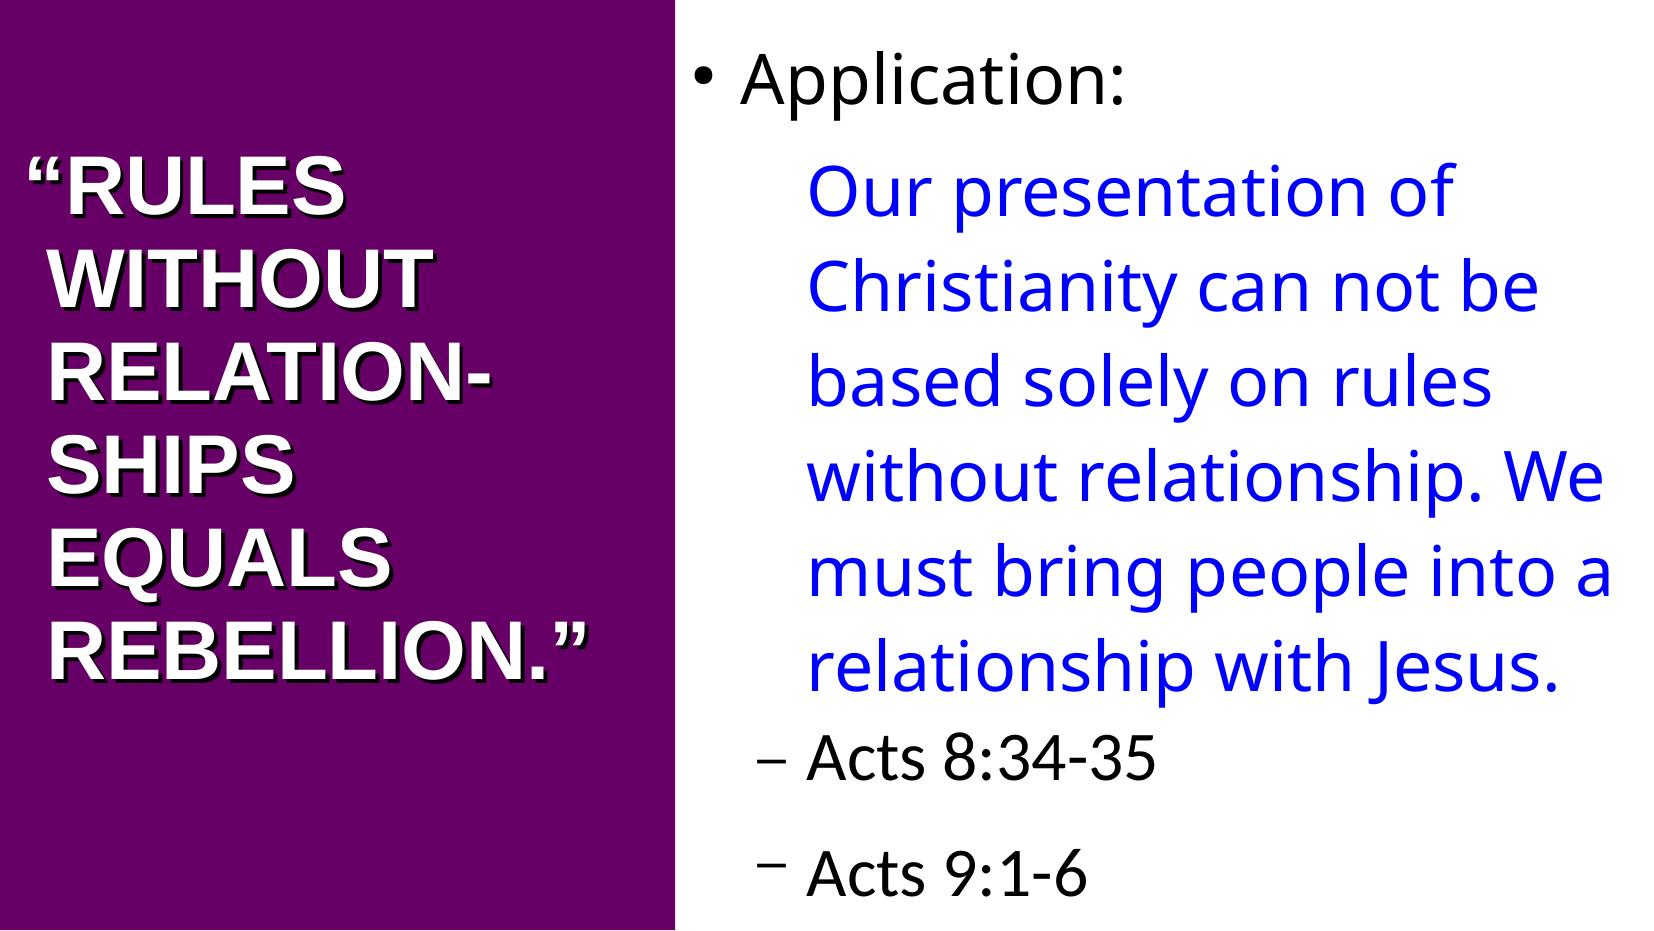

# “RULES WITHOUT RELATION- SHIPS EQUALS REBELLION.”
Application:
Our presentation of Christianity can not be based solely on rules without relationship. We must bring people into a relationship with Jesus.
Acts 8:34-35
Acts 9:1-6